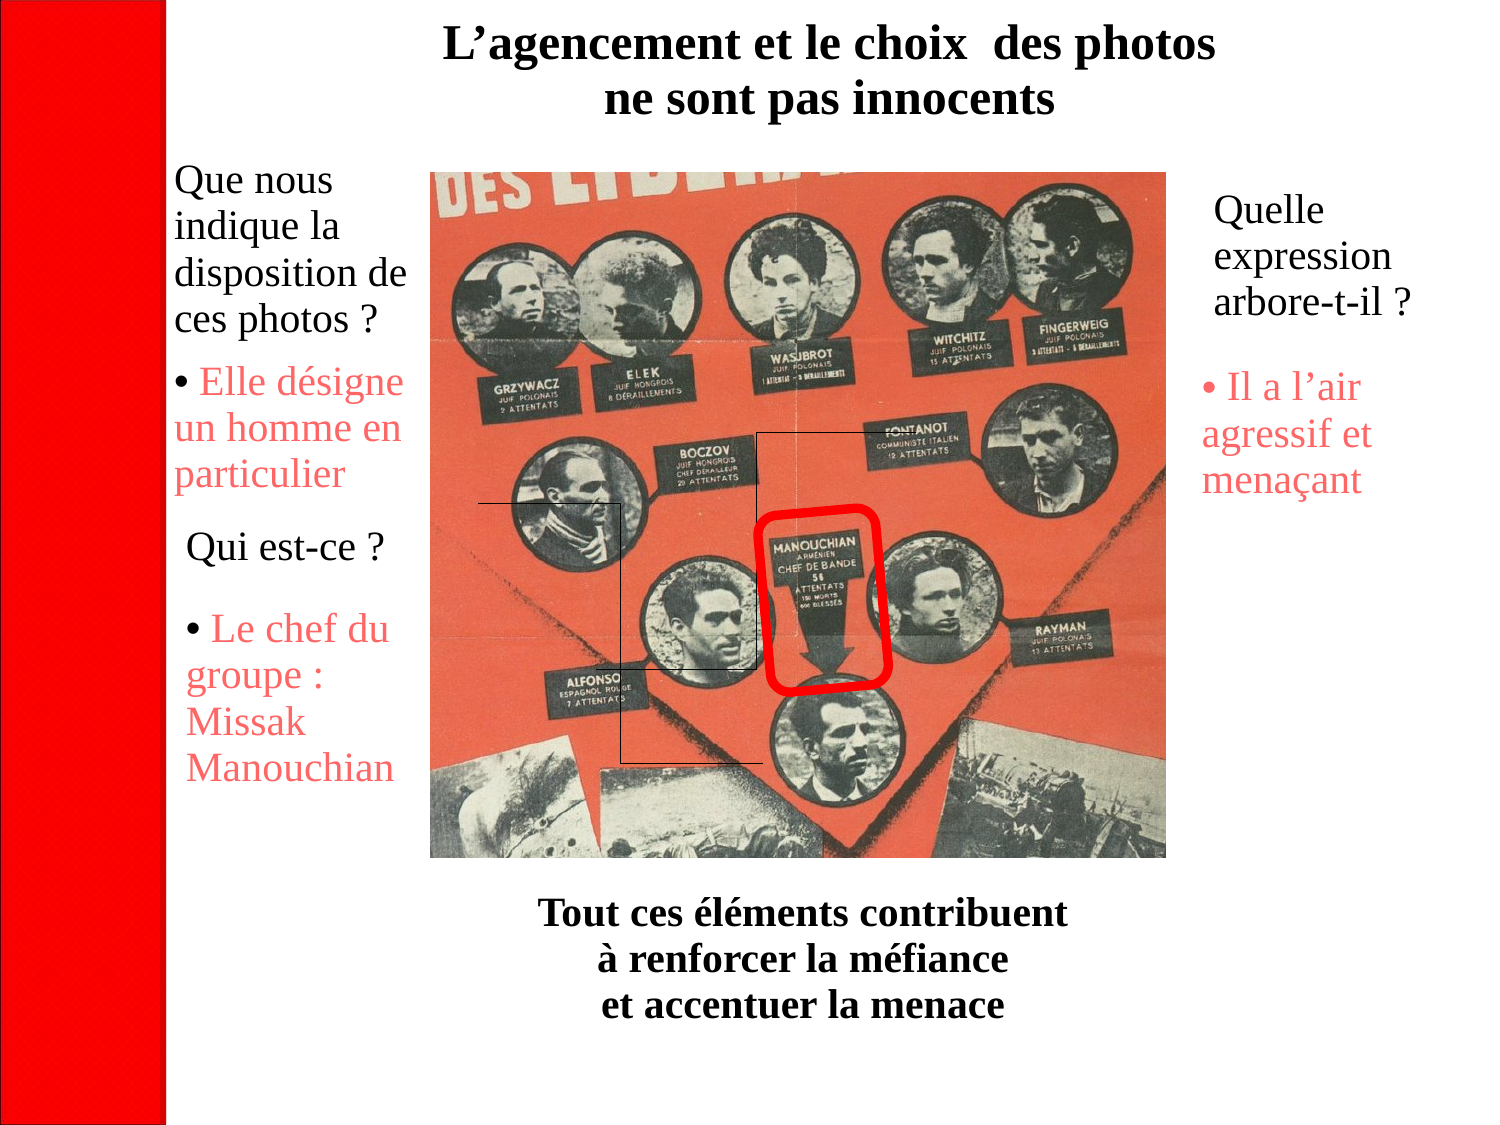

L’agencement et le choix des photos
ne sont pas innocents
Que nous indique la disposition de ces photos ?
Quelle expression arbore-t-il ?
 Elle désigne un homme en particulier
 Il a l’air agressif et menaçant
Qui est-ce ?
 Le chef du groupe : Missak Manouchian
Tout ces éléments contribuent
à renforcer la méfiance
et accentuer la menace